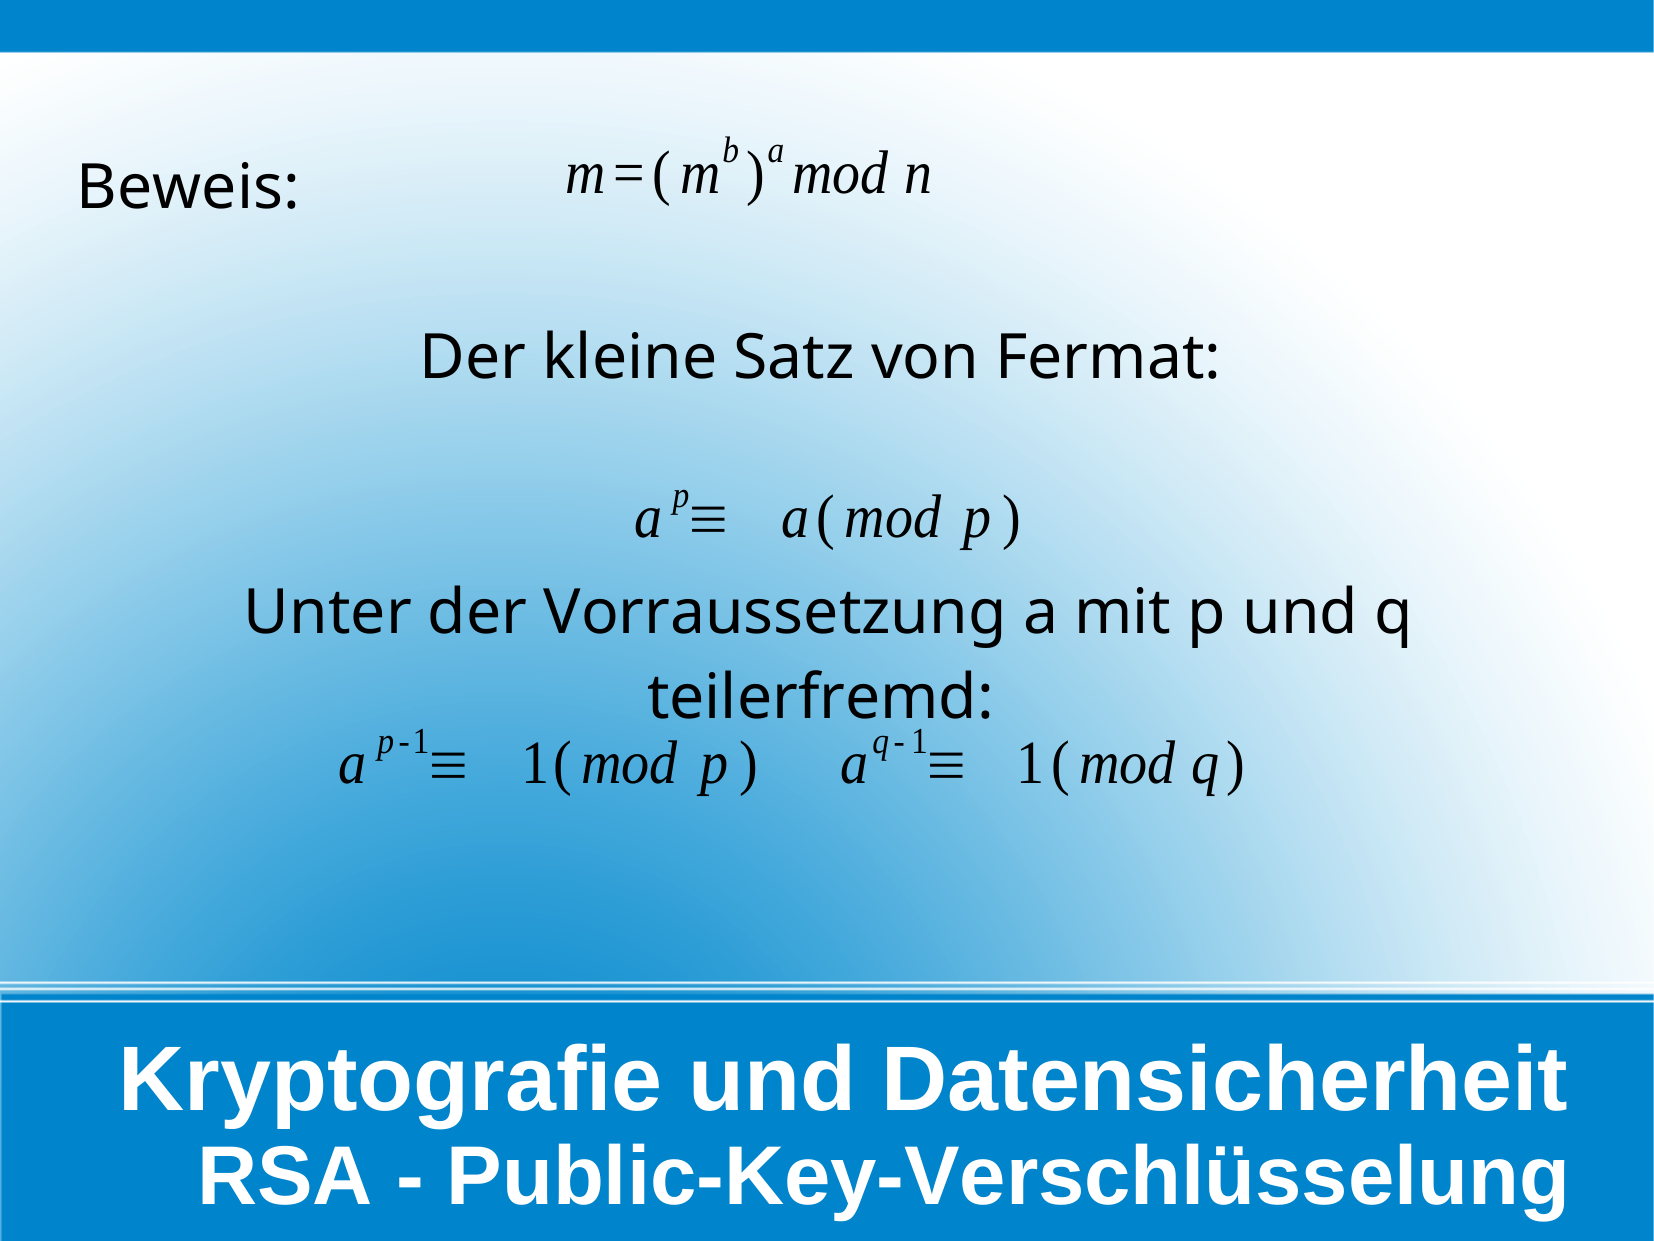

Beweis:
Der kleine Satz von Fermat:
 Unter der Vorraussetzung a mit p und q teilerfremd:
# Kryptografie und Datensicherheit RSA - Public-Key-Verschlüsselung